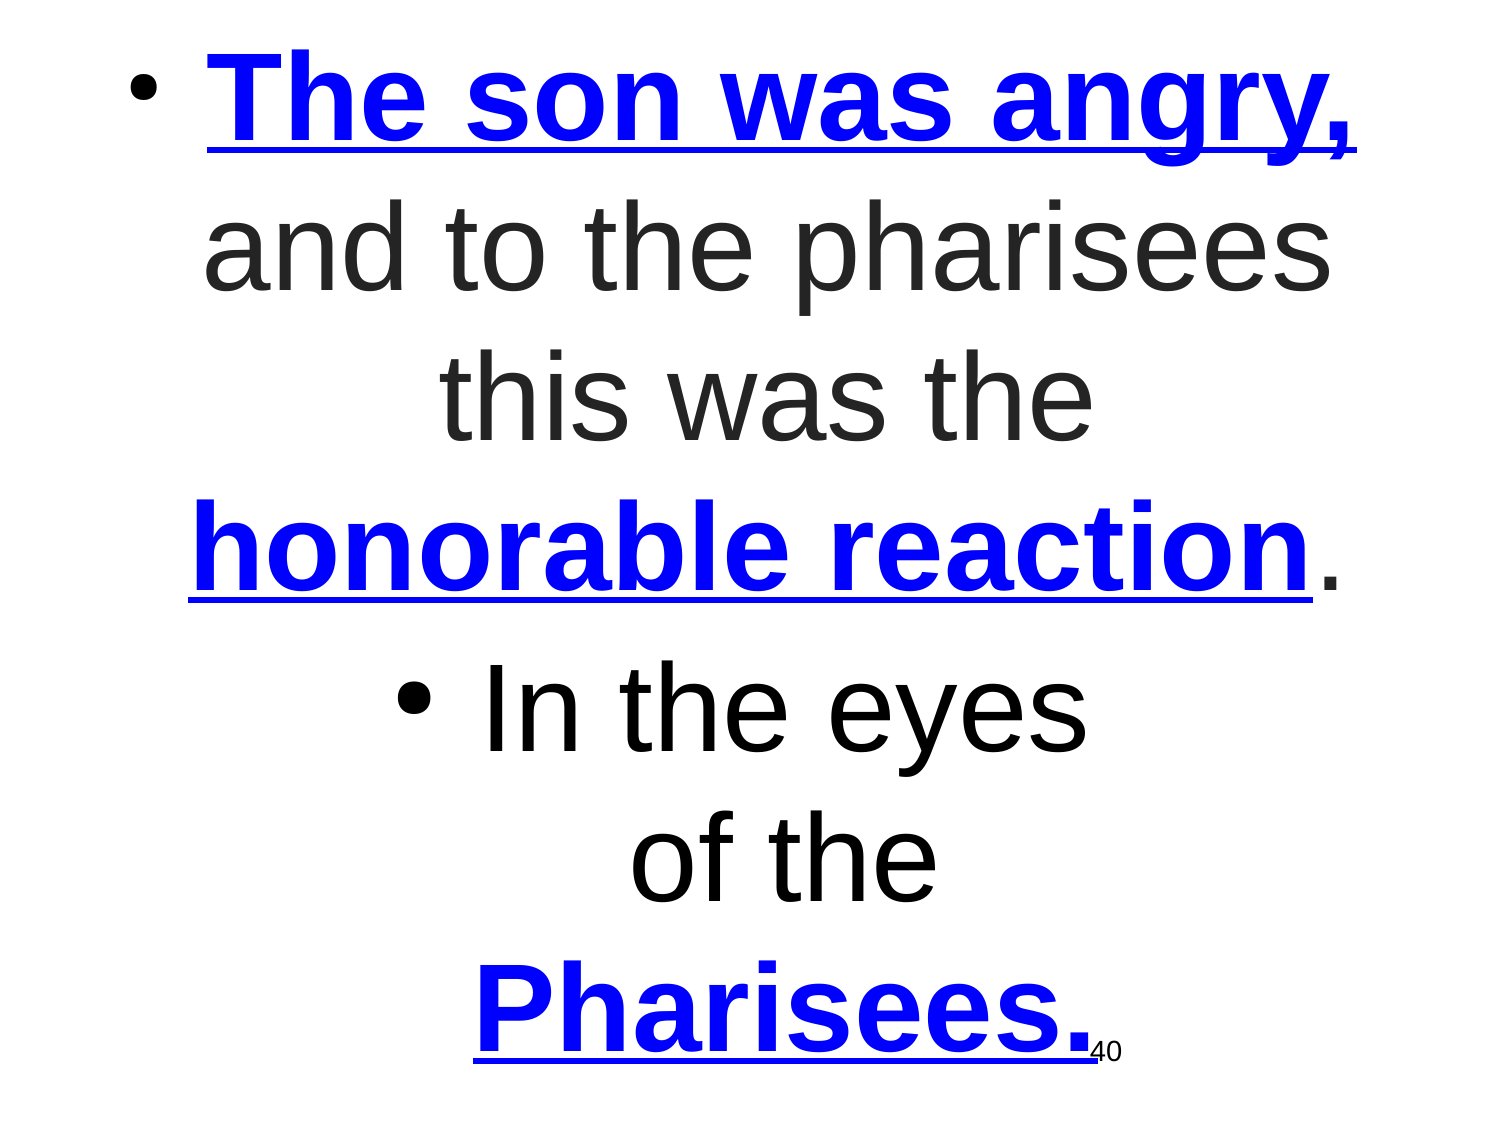

# The son was angry, and to the pharisees this was the honorable reaction.
 In the eyes
of the
Pharisees.
40